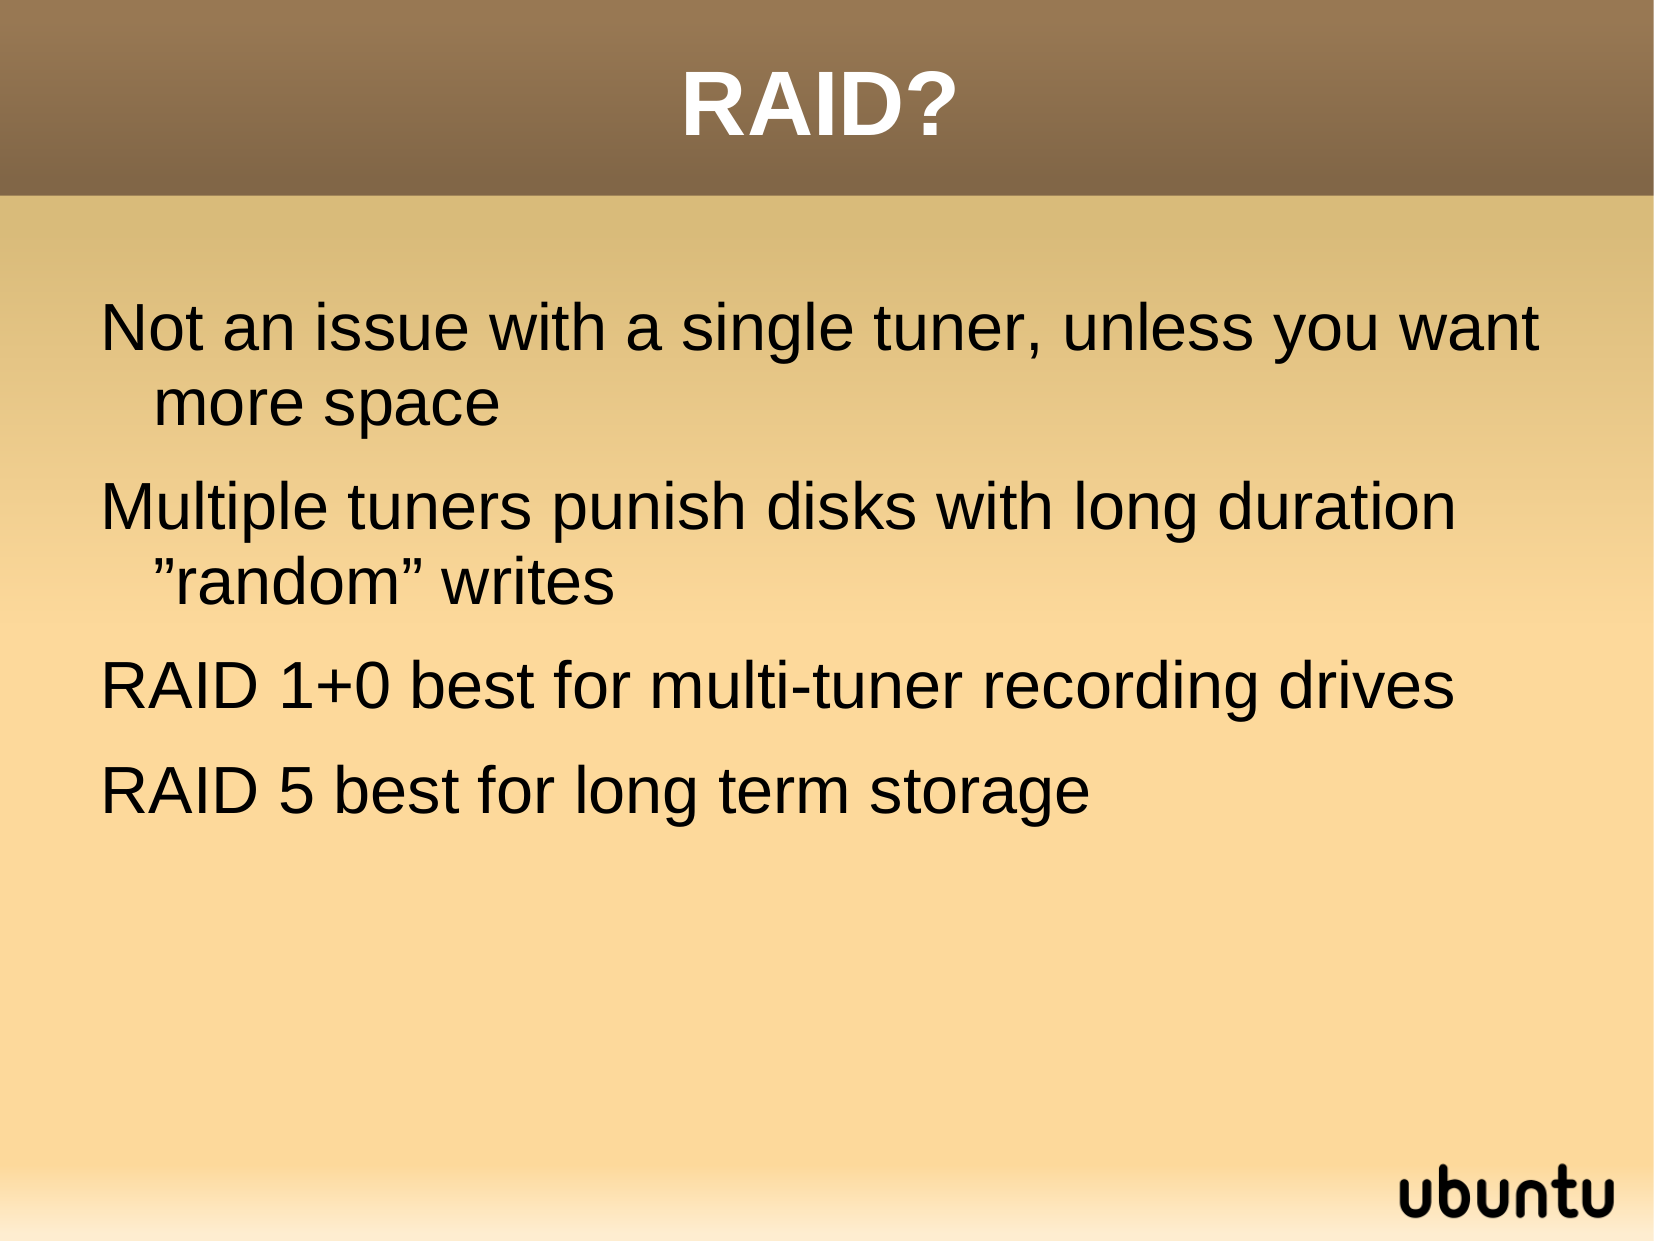

# RAID?
Not an issue with a single tuner, unless you want more space
Multiple tuners punish disks with long duration ”random” writes
RAID 1+0 best for multi-tuner recording drives
RAID 5 best for long term storage